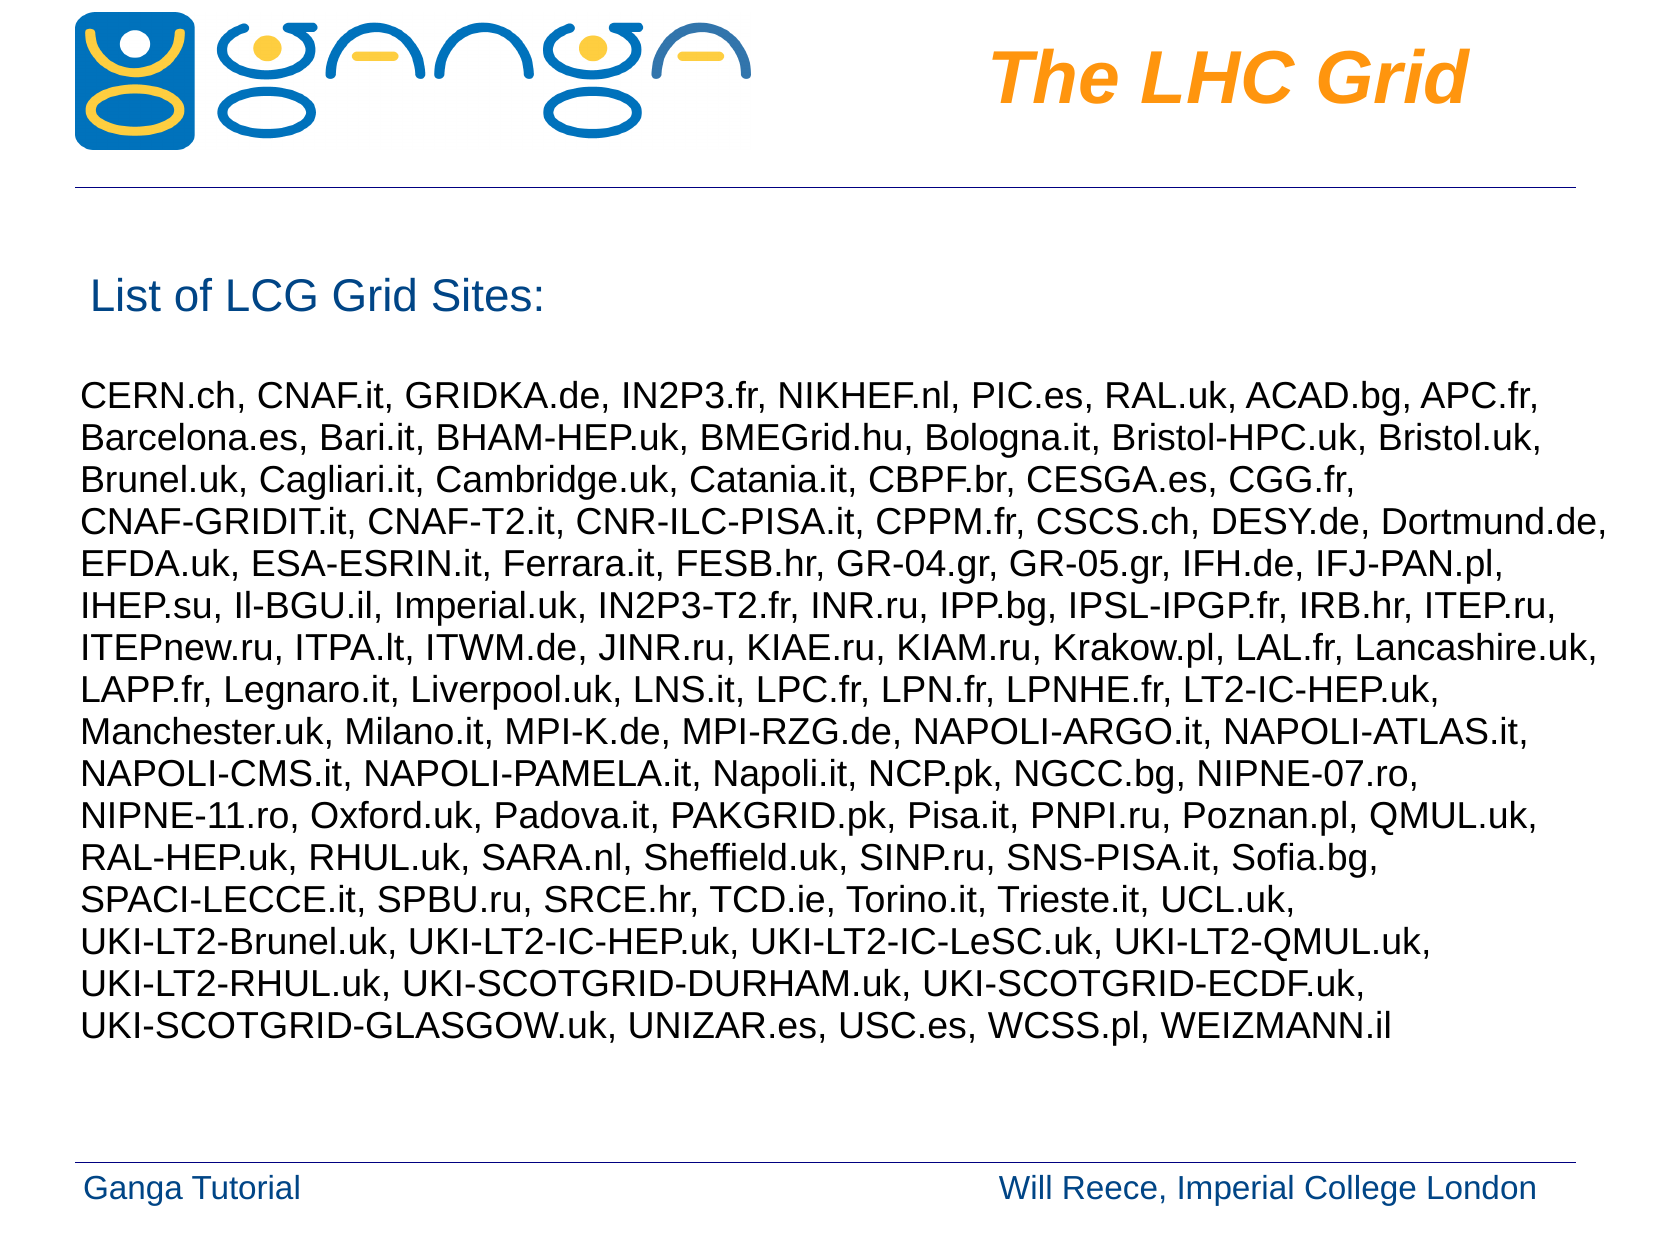

# The LHC Grid
List of LCG Grid Sites:
CERN.ch, CNAF.it, GRIDKA.de, IN2P3.fr, NIKHEF.nl, PIC.es, RAL.uk, ACAD.bg, APC.fr,
Barcelona.es, Bari.it, BHAM-HEP.uk, BMEGrid.hu, Bologna.it, Bristol-HPC.uk, Bristol.uk,
Brunel.uk, Cagliari.it, Cambridge.uk, Catania.it, CBPF.br, CESGA.es, CGG.fr,
CNAF-GRIDIT.it, CNAF-T2.it, CNR-ILC-PISA.it, CPPM.fr, CSCS.ch, DESY.de, Dortmund.de,
EFDA.uk, ESA-ESRIN.it, Ferrara.it, FESB.hr, GR-04.gr, GR-05.gr, IFH.de, IFJ-PAN.pl,
IHEP.su, Il-BGU.il, Imperial.uk, IN2P3-T2.fr, INR.ru, IPP.bg, IPSL-IPGP.fr, IRB.hr, ITEP.ru,
ITEPnew.ru, ITPA.lt, ITWM.de, JINR.ru, KIAE.ru, KIAM.ru, Krakow.pl, LAL.fr, Lancashire.uk,
LAPP.fr, Legnaro.it, Liverpool.uk, LNS.it, LPC.fr, LPN.fr, LPNHE.fr, LT2-IC-HEP.uk,
Manchester.uk, Milano.it, MPI-K.de, MPI-RZG.de, NAPOLI-ARGO.it, NAPOLI-ATLAS.it,
NAPOLI-CMS.it, NAPOLI-PAMELA.it, Napoli.it, NCP.pk, NGCC.bg, NIPNE-07.ro,
NIPNE-11.ro, Oxford.uk, Padova.it, PAKGRID.pk, Pisa.it, PNPI.ru, Poznan.pl, QMUL.uk,
RAL-HEP.uk, RHUL.uk, SARA.nl, Sheffield.uk, SINP.ru, SNS-PISA.it, Sofia.bg,
SPACI-LECCE.it, SPBU.ru, SRCE.hr, TCD.ie, Torino.it, Trieste.it, UCL.uk,
UKI-LT2-Brunel.uk, UKI-LT2-IC-HEP.uk, UKI-LT2-IC-LeSC.uk, UKI-LT2-QMUL.uk,
UKI-LT2-RHUL.uk, UKI-SCOTGRID-DURHAM.uk, UKI-SCOTGRID-ECDF.uk,
UKI-SCOTGRID-GLASGOW.uk, UNIZAR.es, USC.es, WCSS.pl, WEIZMANN.il
Ganga Tutorial
Will Reece, Imperial College London